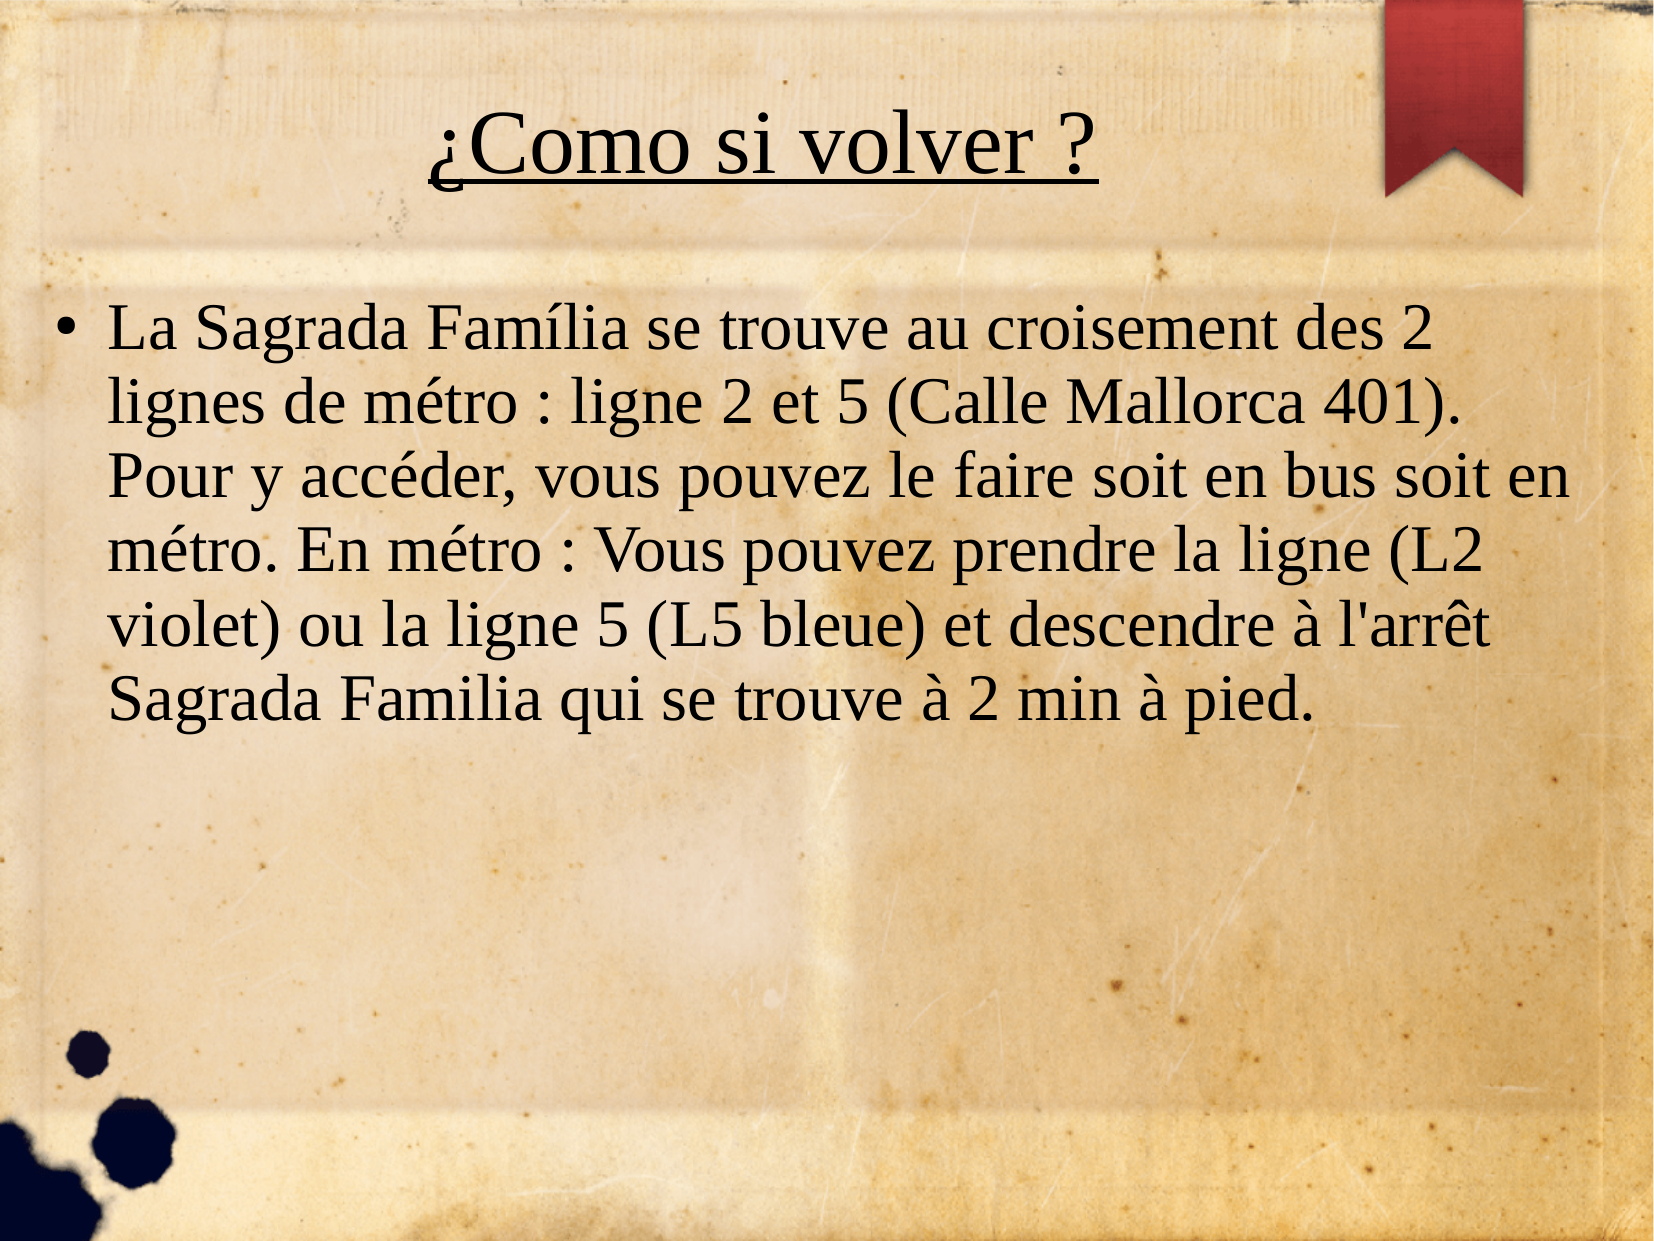

# ¿Como si volver ?
La Sagrada Família se trouve au croisement des 2 lignes de métro : ligne 2 et 5 (Calle Mallorca 401). Pour y accéder, vous pouvez le faire soit en bus soit en métro. En métro : Vous pouvez prendre la ligne (L2 violet) ou la ligne 5 (L5 bleue) et descendre à l'arrêt Sagrada Familia qui se trouve à 2 min à pied.